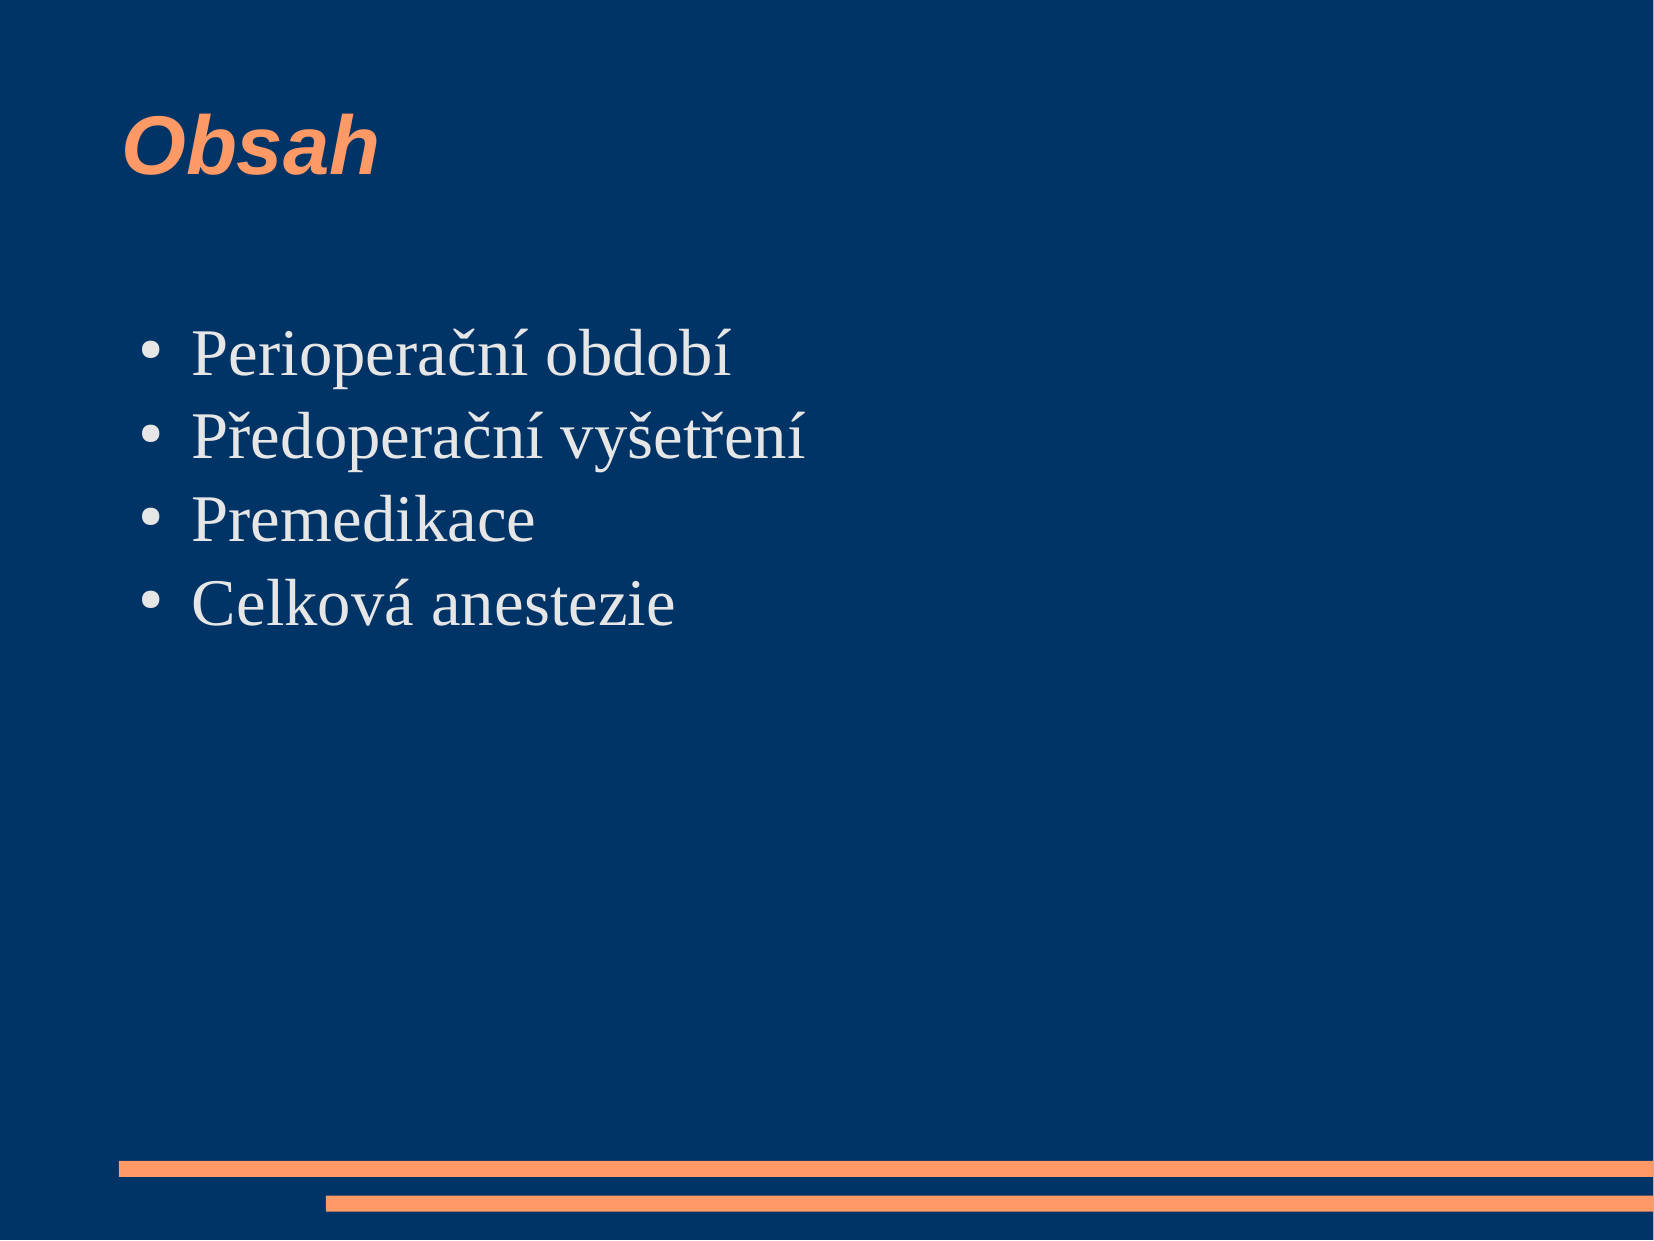

# Obsah
Perioperační období
Předoperační vyšetření
Premedikace
Celková anestezie